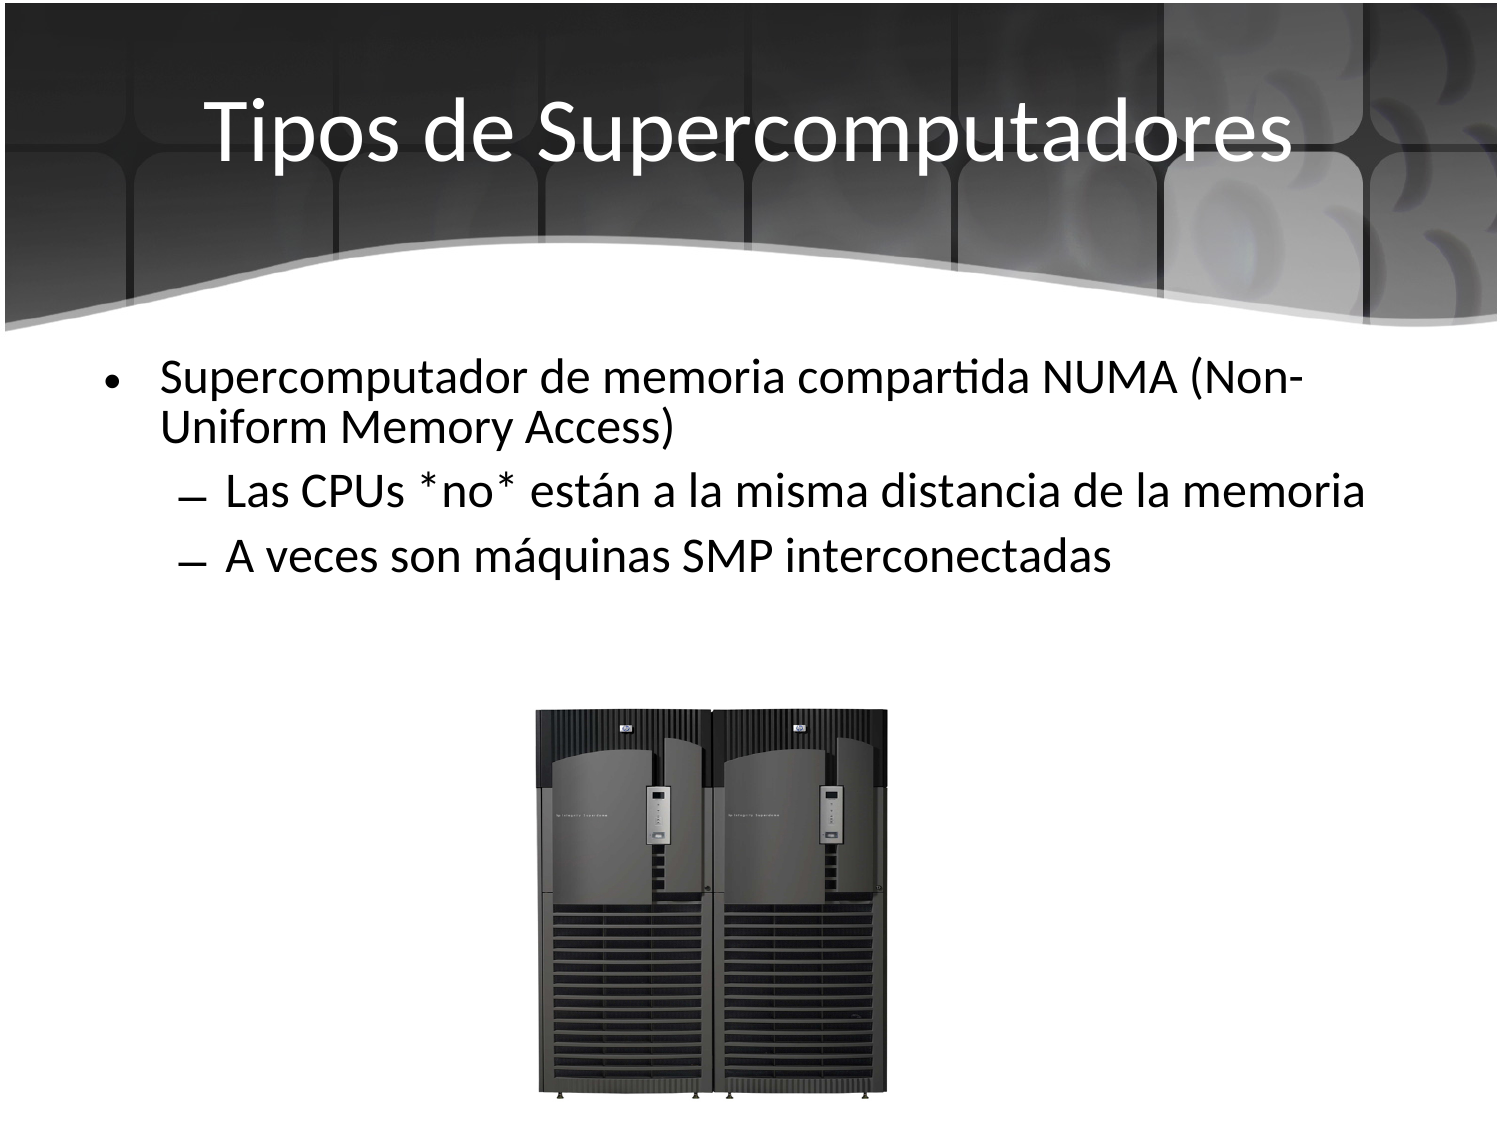

# Tipos de Supercomputadores
Supercomputador de memoria compartida NUMA (Non-Uniform Memory Access)
Las CPUs *no* están a la misma distancia de la memoria
A veces son máquinas SMP interconectadas